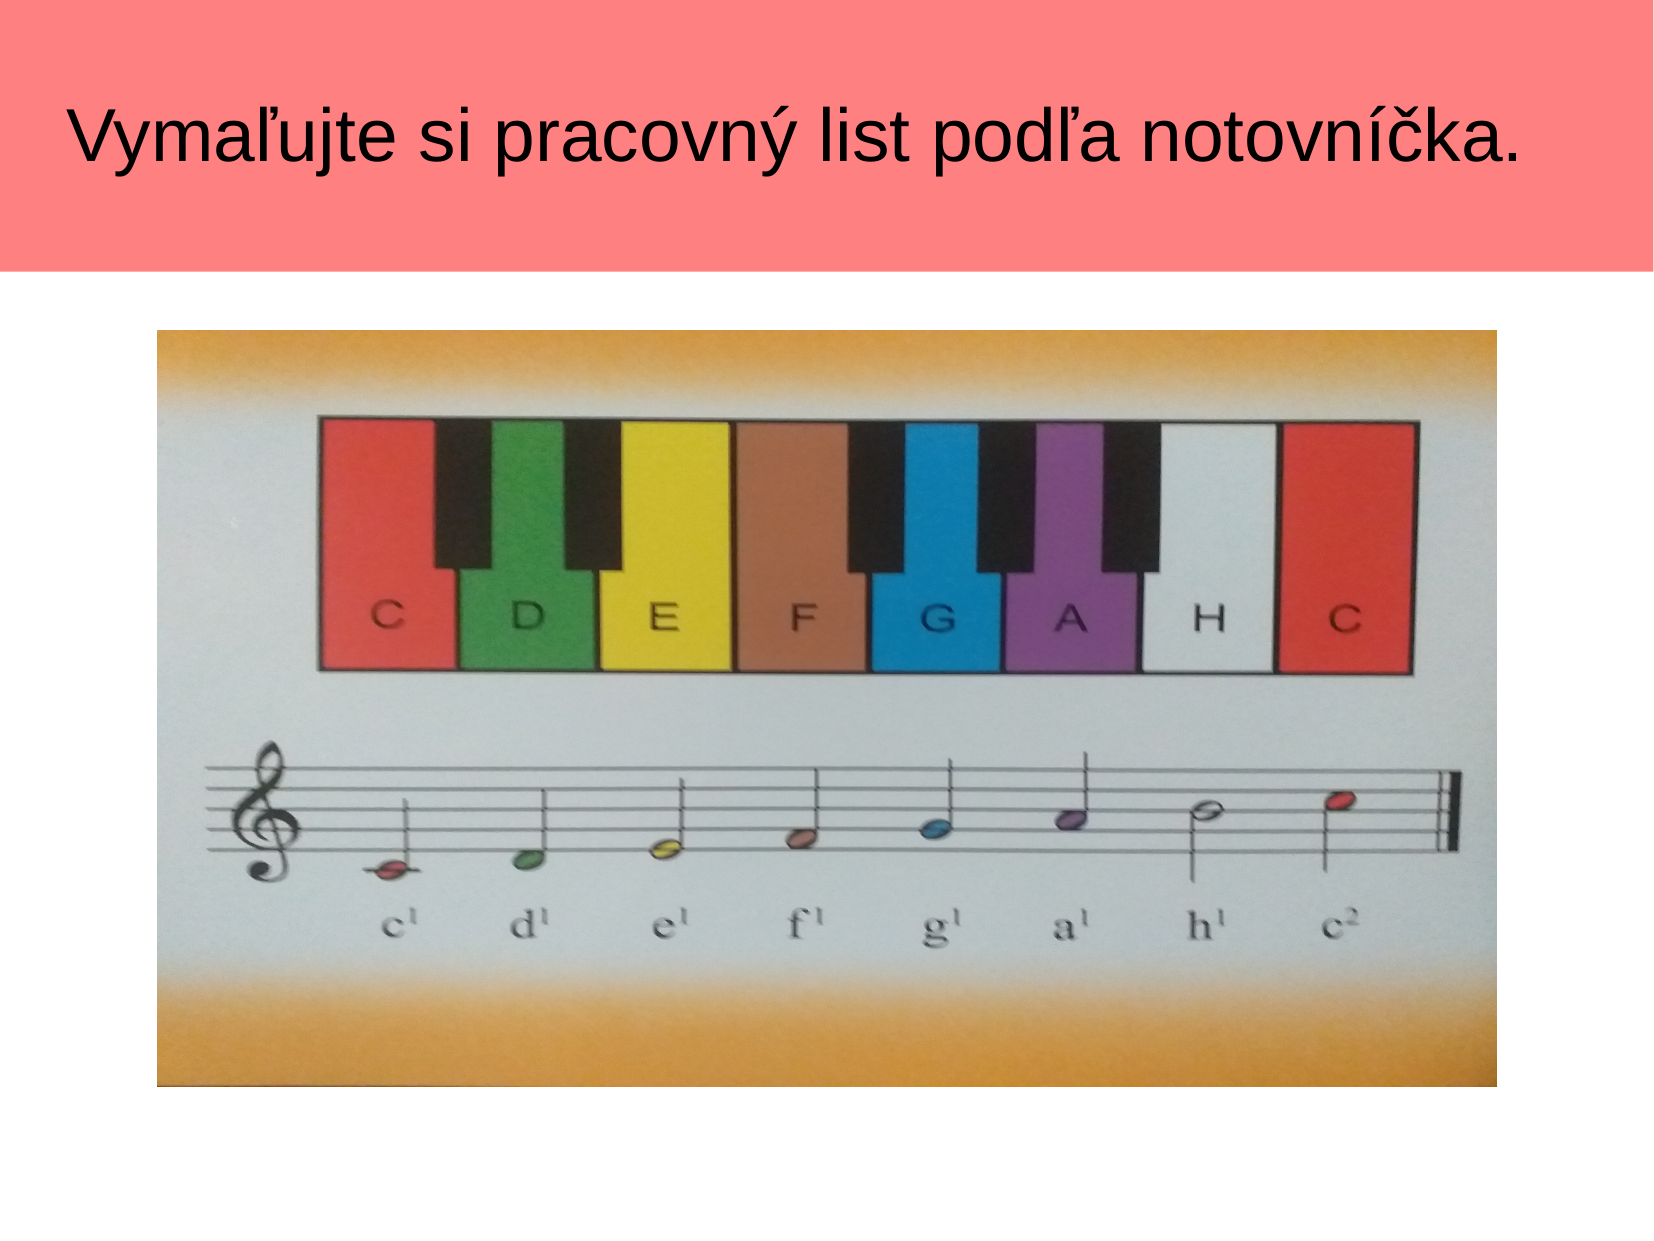

# Vymaľujte si pracovný list podľa notovníčka.